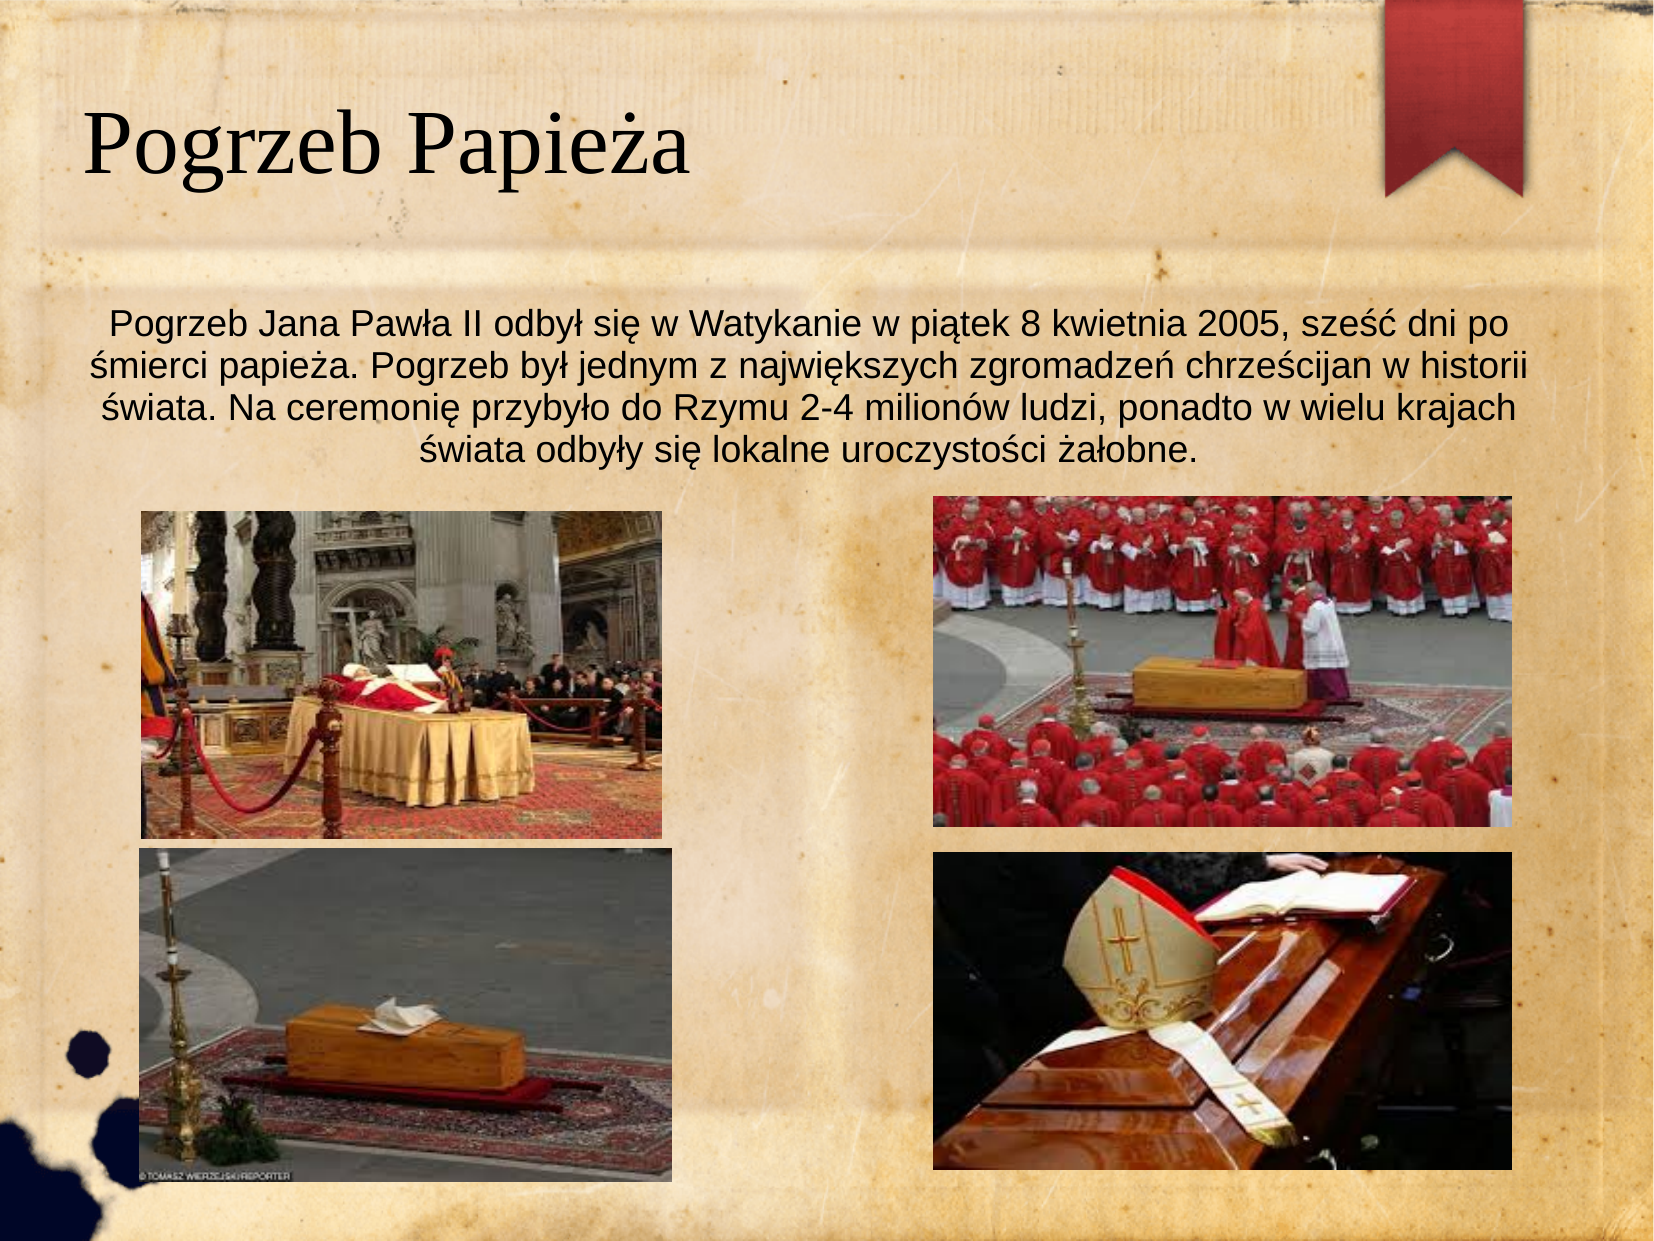

# Pogrzeb Papieża
Pogrzeb Jana Pawła II odbył się w Watykanie w piątek 8 kwietnia 2005, sześć dni po śmierci papieża. Pogrzeb był jednym z największych zgromadzeń chrześcijan w historii świata. Na ceremonię przybyło do Rzymu 2-4 milionów ludzi, ponadto w wielu krajach świata odbyły się lokalne uroczystości żałobne.